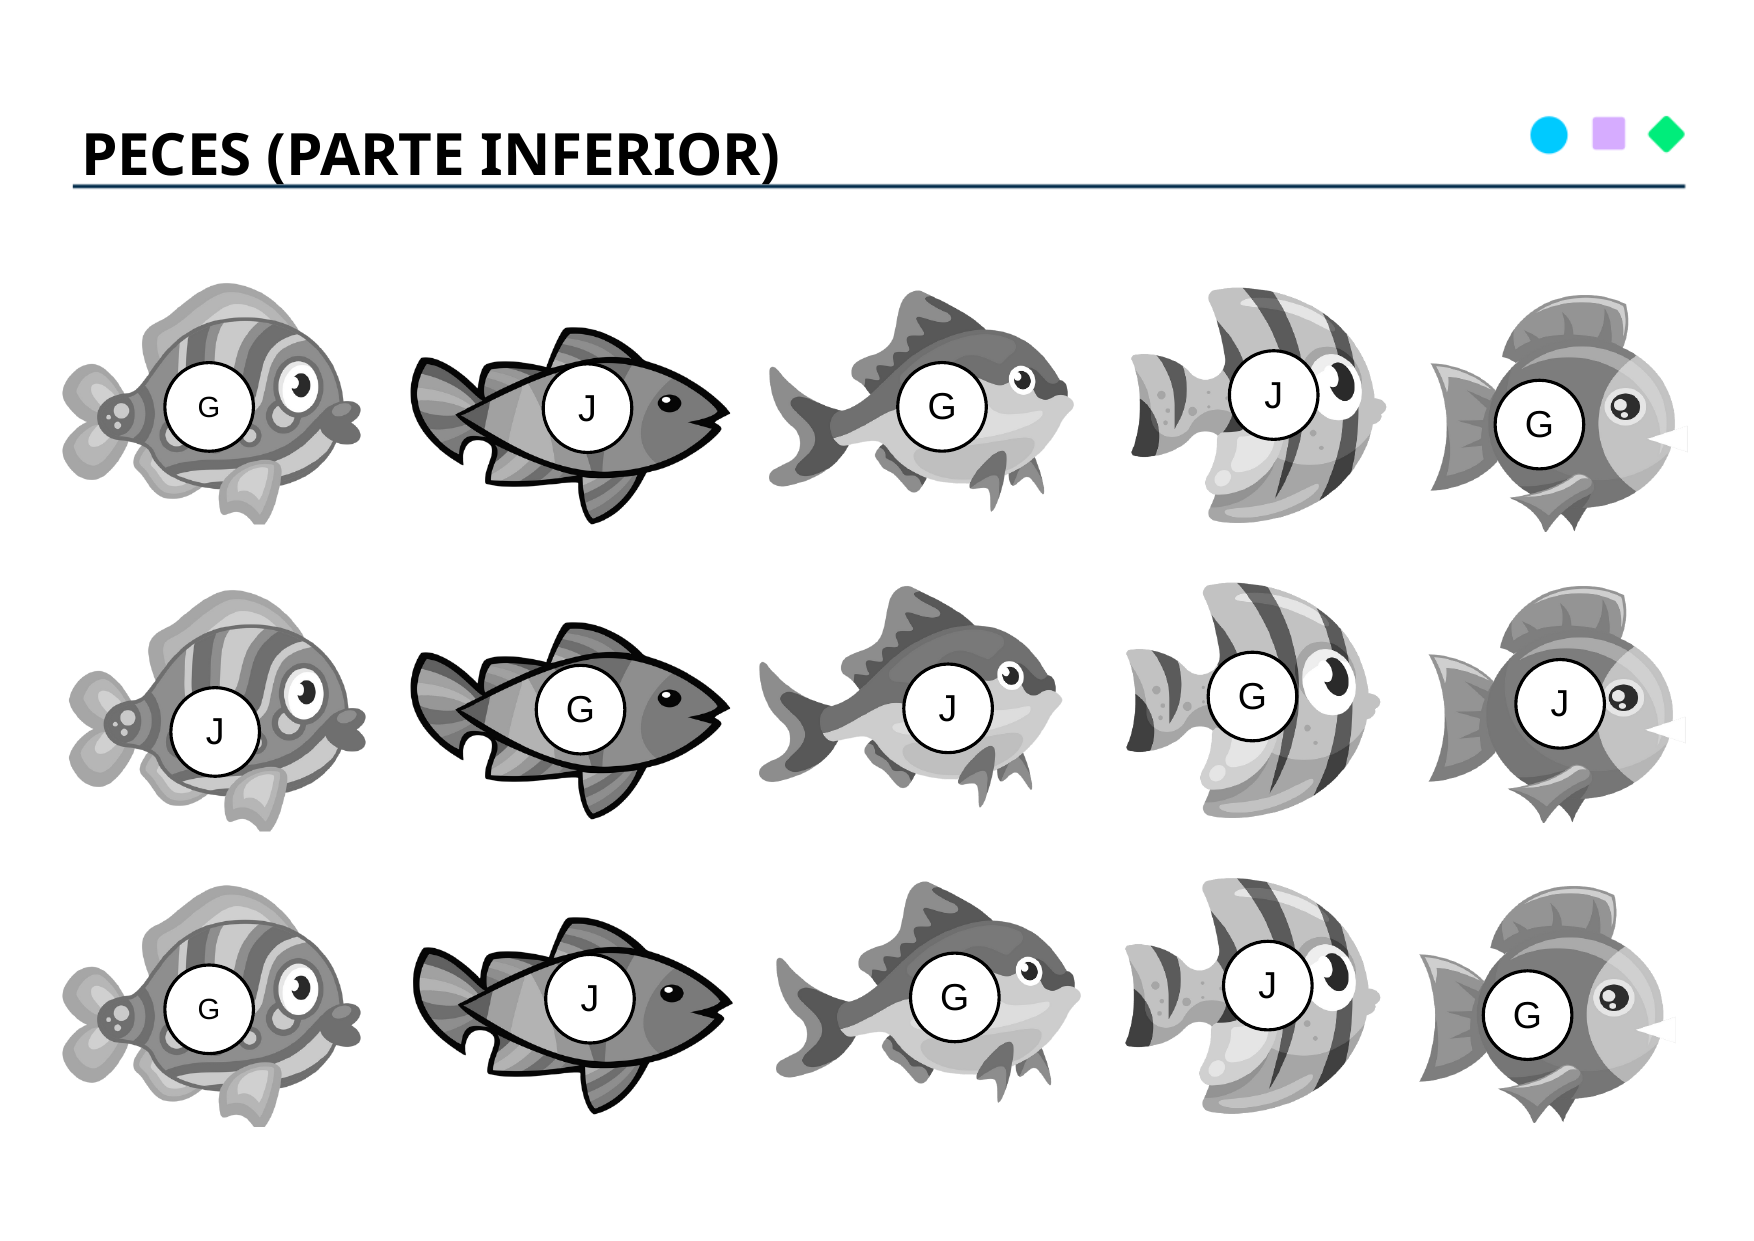

PECES (PARTE INFERIOR)
J
G
G
J
G
J
G
J
J
G
J
G
G
J
G